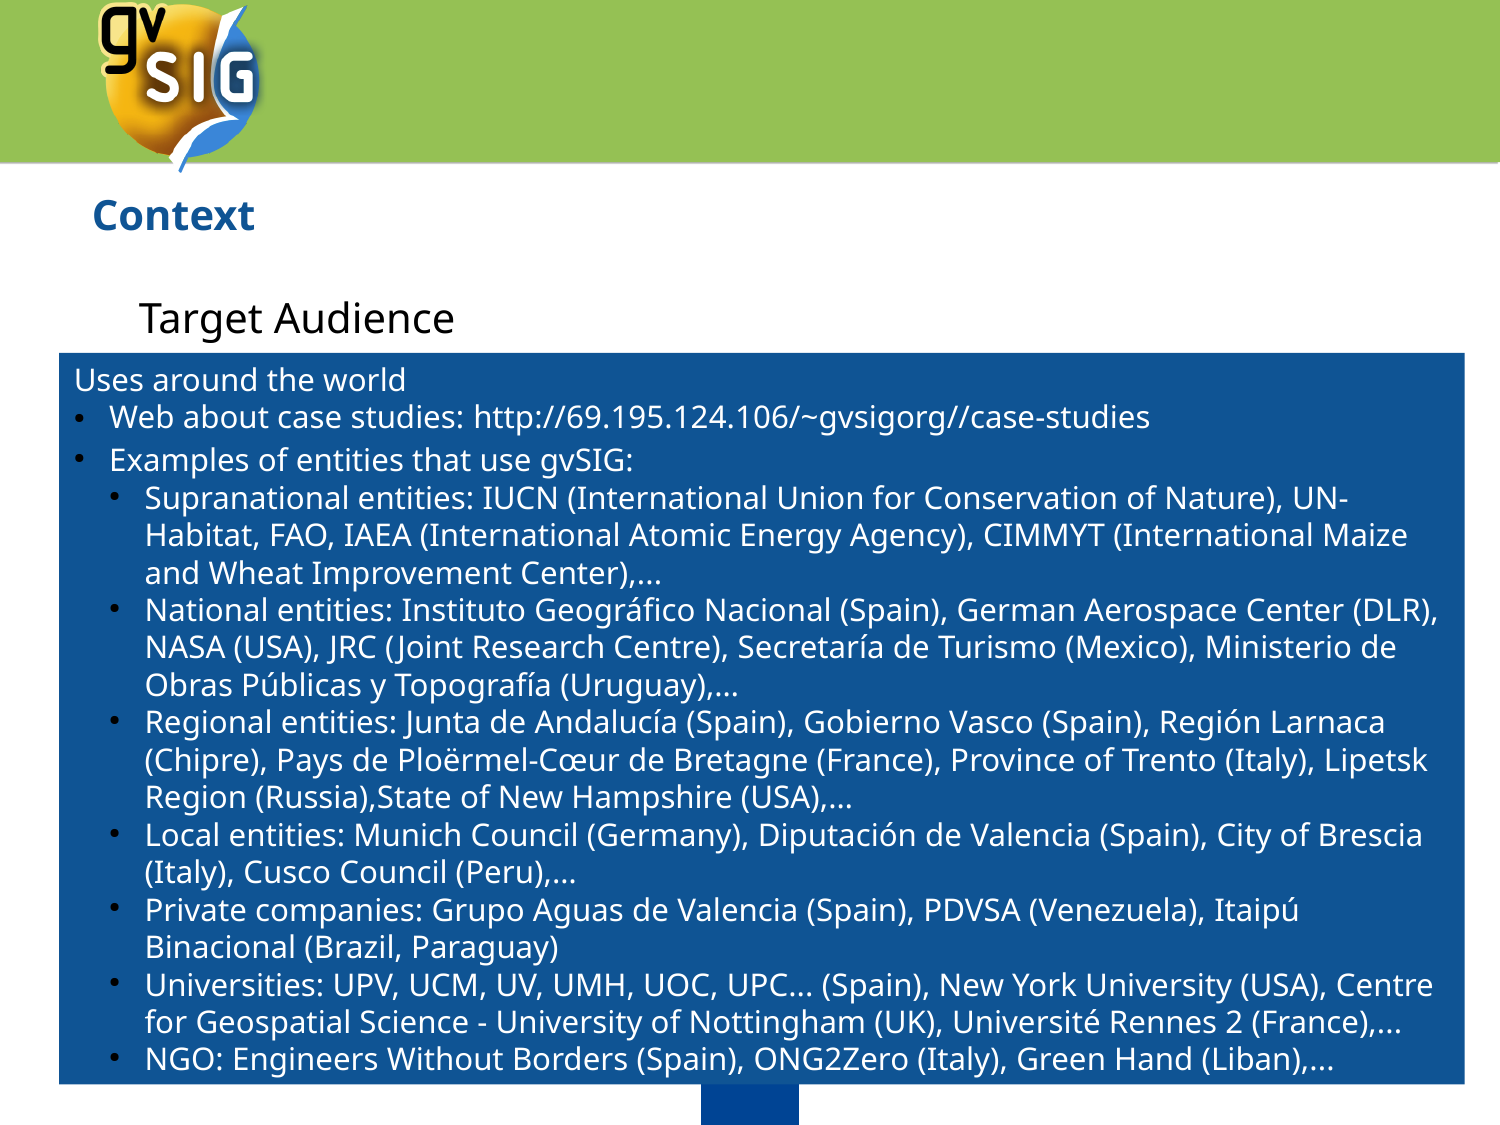

# Context
Target Audience
Uses around the world
Web about case studies: http://69.195.124.106/~gvsigorg//case-studies
Examples of entities that use gvSIG:
Supranational entities: IUCN (International Union for Conservation of Nature), UN-Habitat, FAO, IAEA (International Atomic Energy Agency), CIMMYT (International Maize and Wheat Improvement Center),...
National entities: Instituto Geográfico Nacional (Spain), German Aerospace Center (DLR), NASA (USA), JRC (Joint Research Centre), Secretaría de Turismo (Mexico), Ministerio de Obras Públicas y Topografía (Uruguay),…
Regional entities: Junta de Andalucía (Spain), Gobierno Vasco (Spain), Región Larnaca (Chipre), Pays de Ploërmel-Cœur de Bretagne (France), Province of Trento (Italy), Lipetsk Region (Russia),State of New Hampshire (USA),…
Local entities: Munich Council (Germany), Diputación de Valencia (Spain), City of Brescia (Italy), Cusco Council (Peru),…
Private companies: Grupo Aguas de Valencia (Spain), PDVSA (Venezuela), Itaipú Binacional (Brazil, Paraguay)
Universities: UPV, UCM, UV, UMH, UOC, UPC... (Spain), New York University (USA), Centre for Geospatial Science - University of Nottingham (UK), Université Rennes 2 (France),...
NGO: Engineers Without Borders (Spain), ONG2Zero (Italy), Green Hand (Liban),...